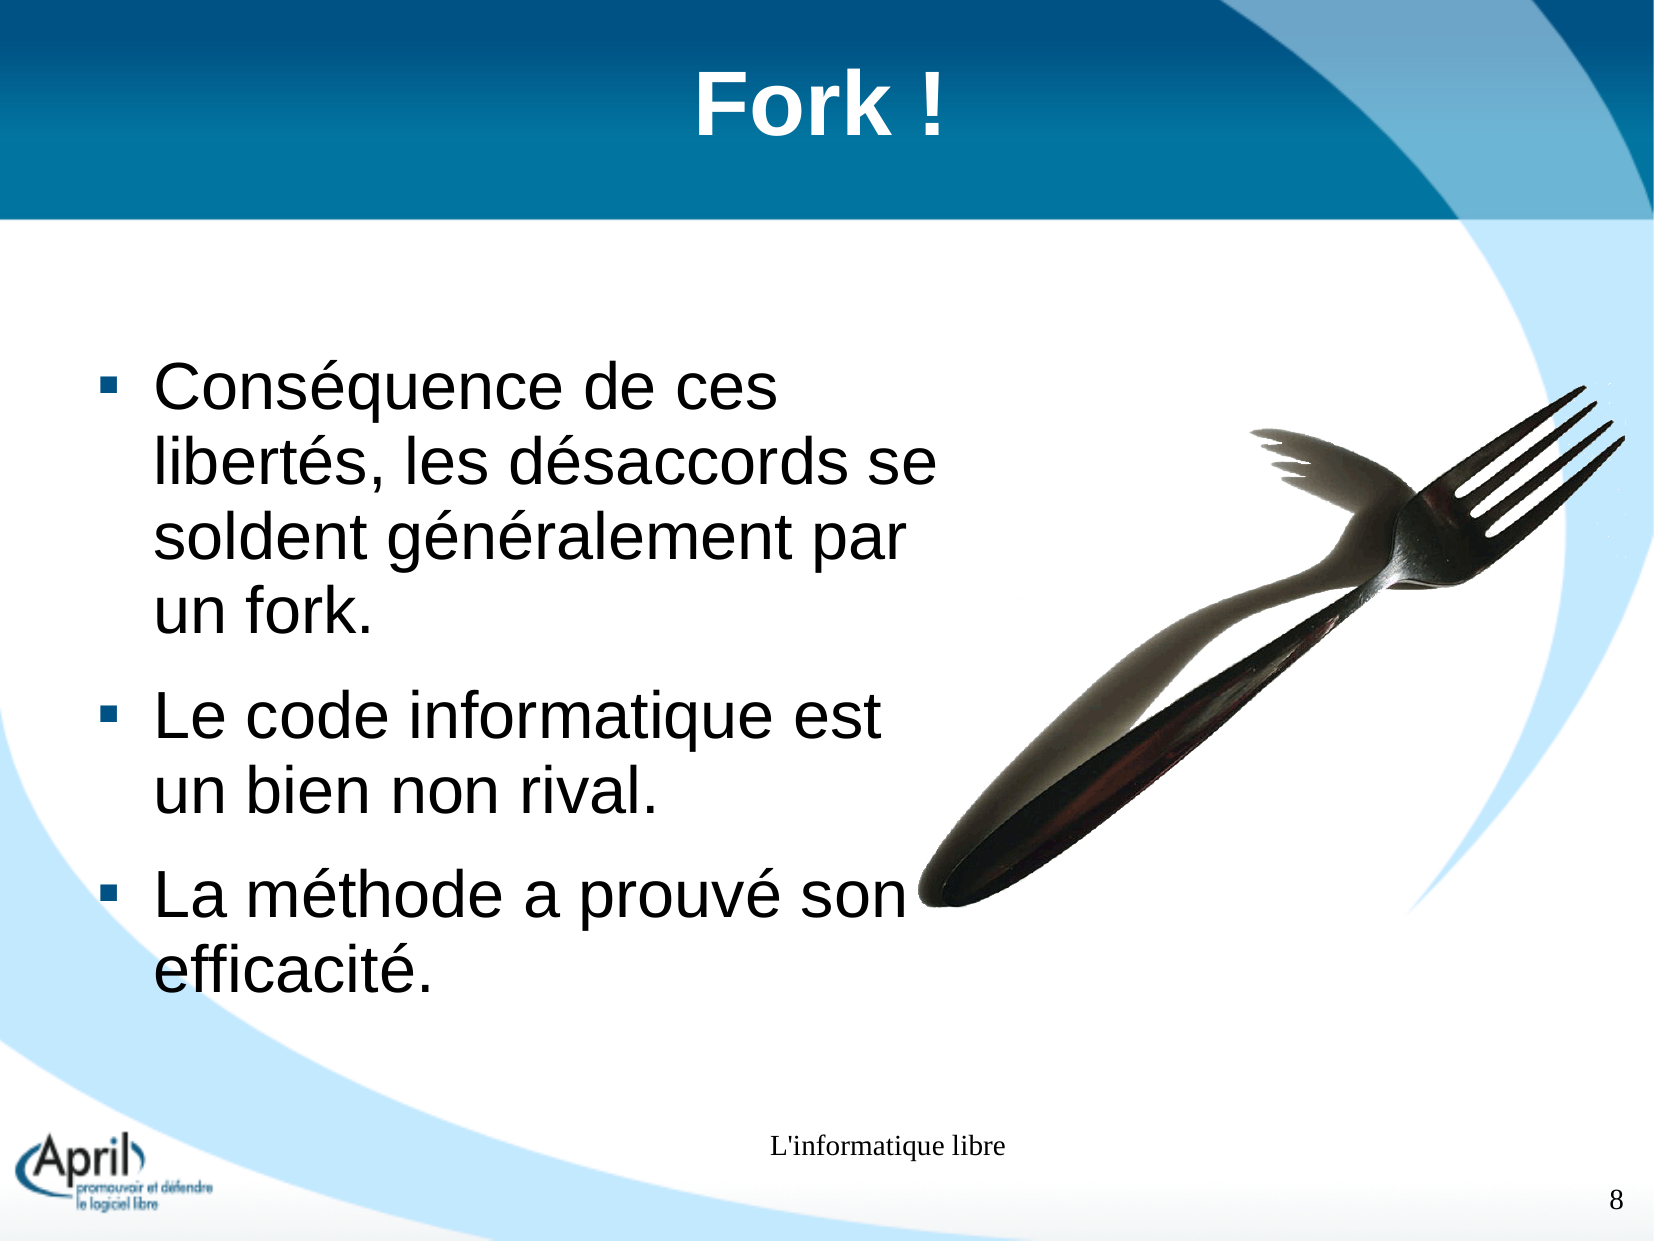

# Fork !
Conséquence de ces libertés, les désaccords se soldent généralement par un fork.
Le code informatique est un bien non rival.
La méthode a prouvé son efficacité.
L'informatique libre
8